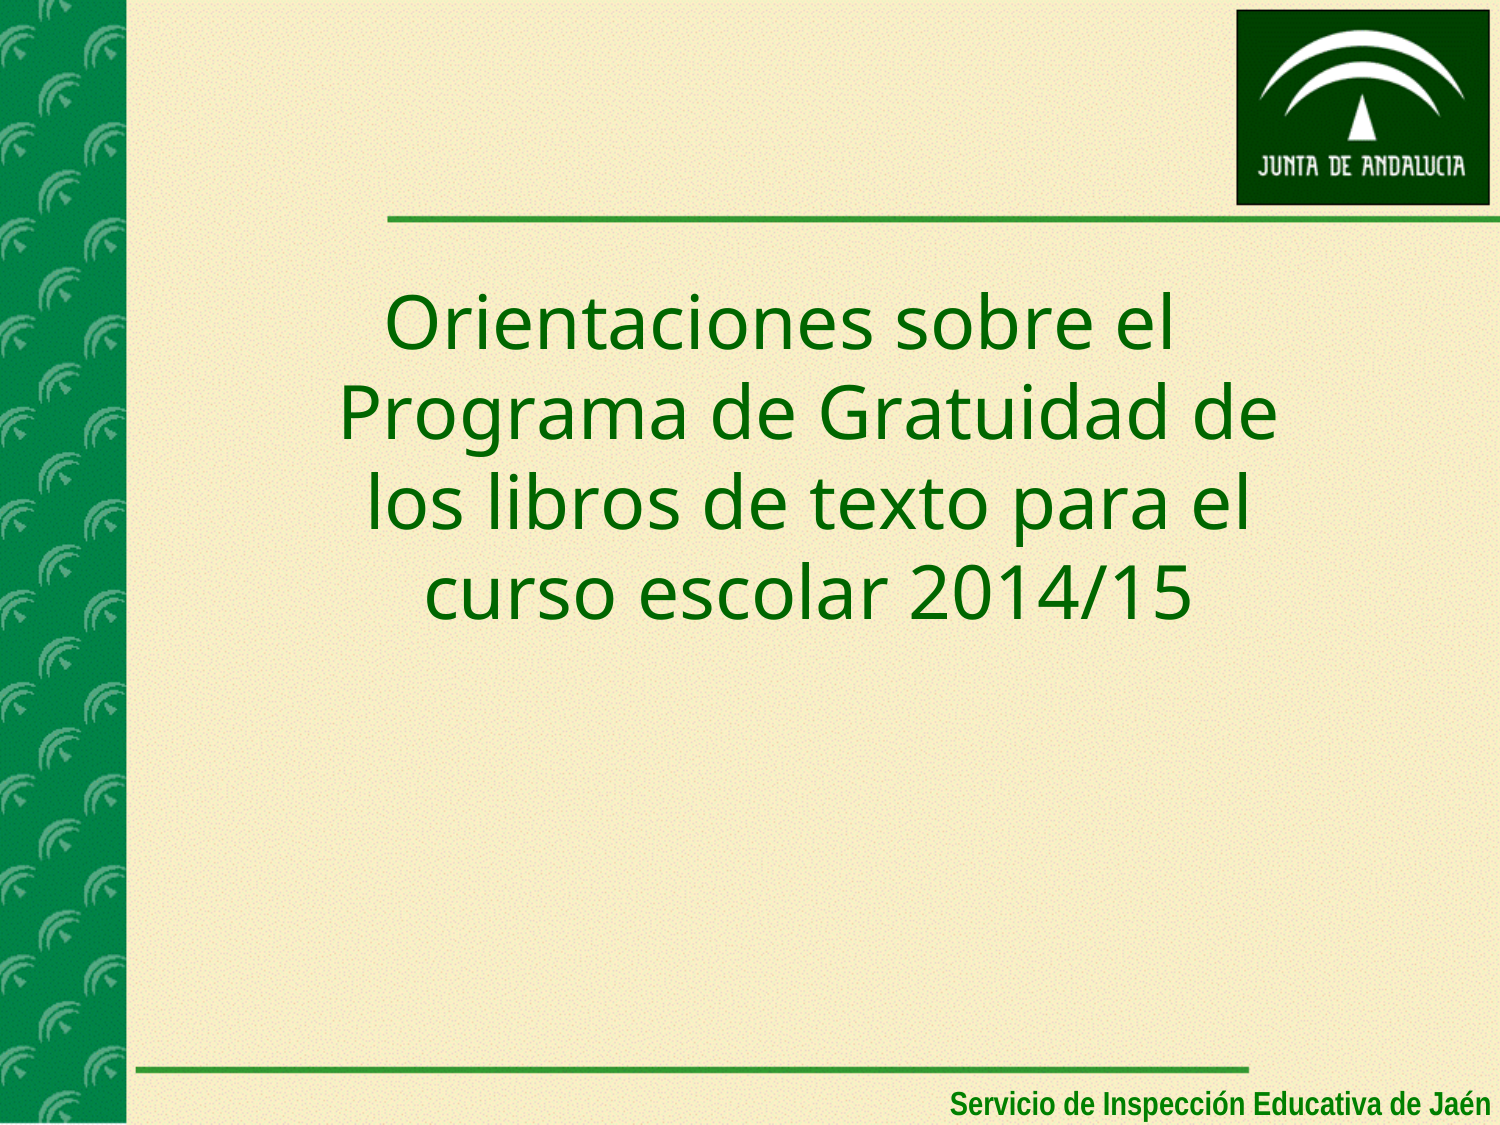

Orientaciones sobre el Programa de Gratuidad de los libros de texto para el curso escolar 2014/15
Servicio de Inspección Educativa de Jaén